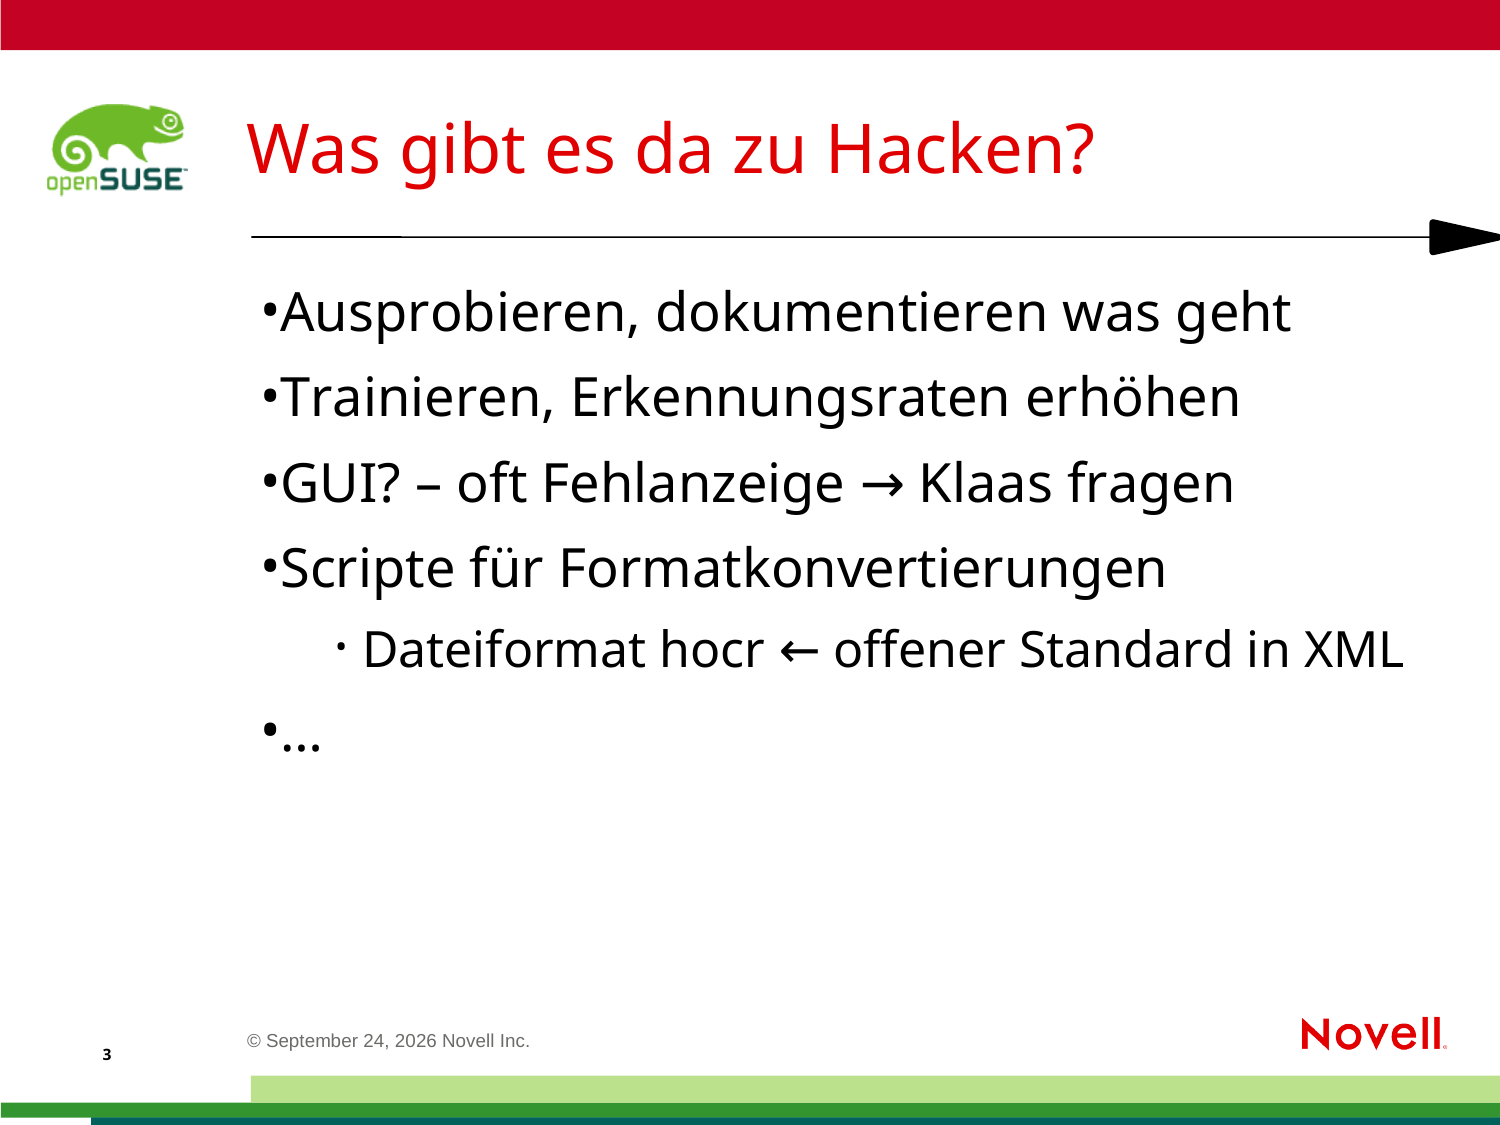

# Was gibt es da zu Hacken?
Ausprobieren, dokumentieren was geht
Trainieren, Erkennungsraten erhöhen
GUI? – oft Fehlanzeige → Klaas fragen
Scripte für Formatkonvertierungen
Dateiformat hocr ← offener Standard in XML
…